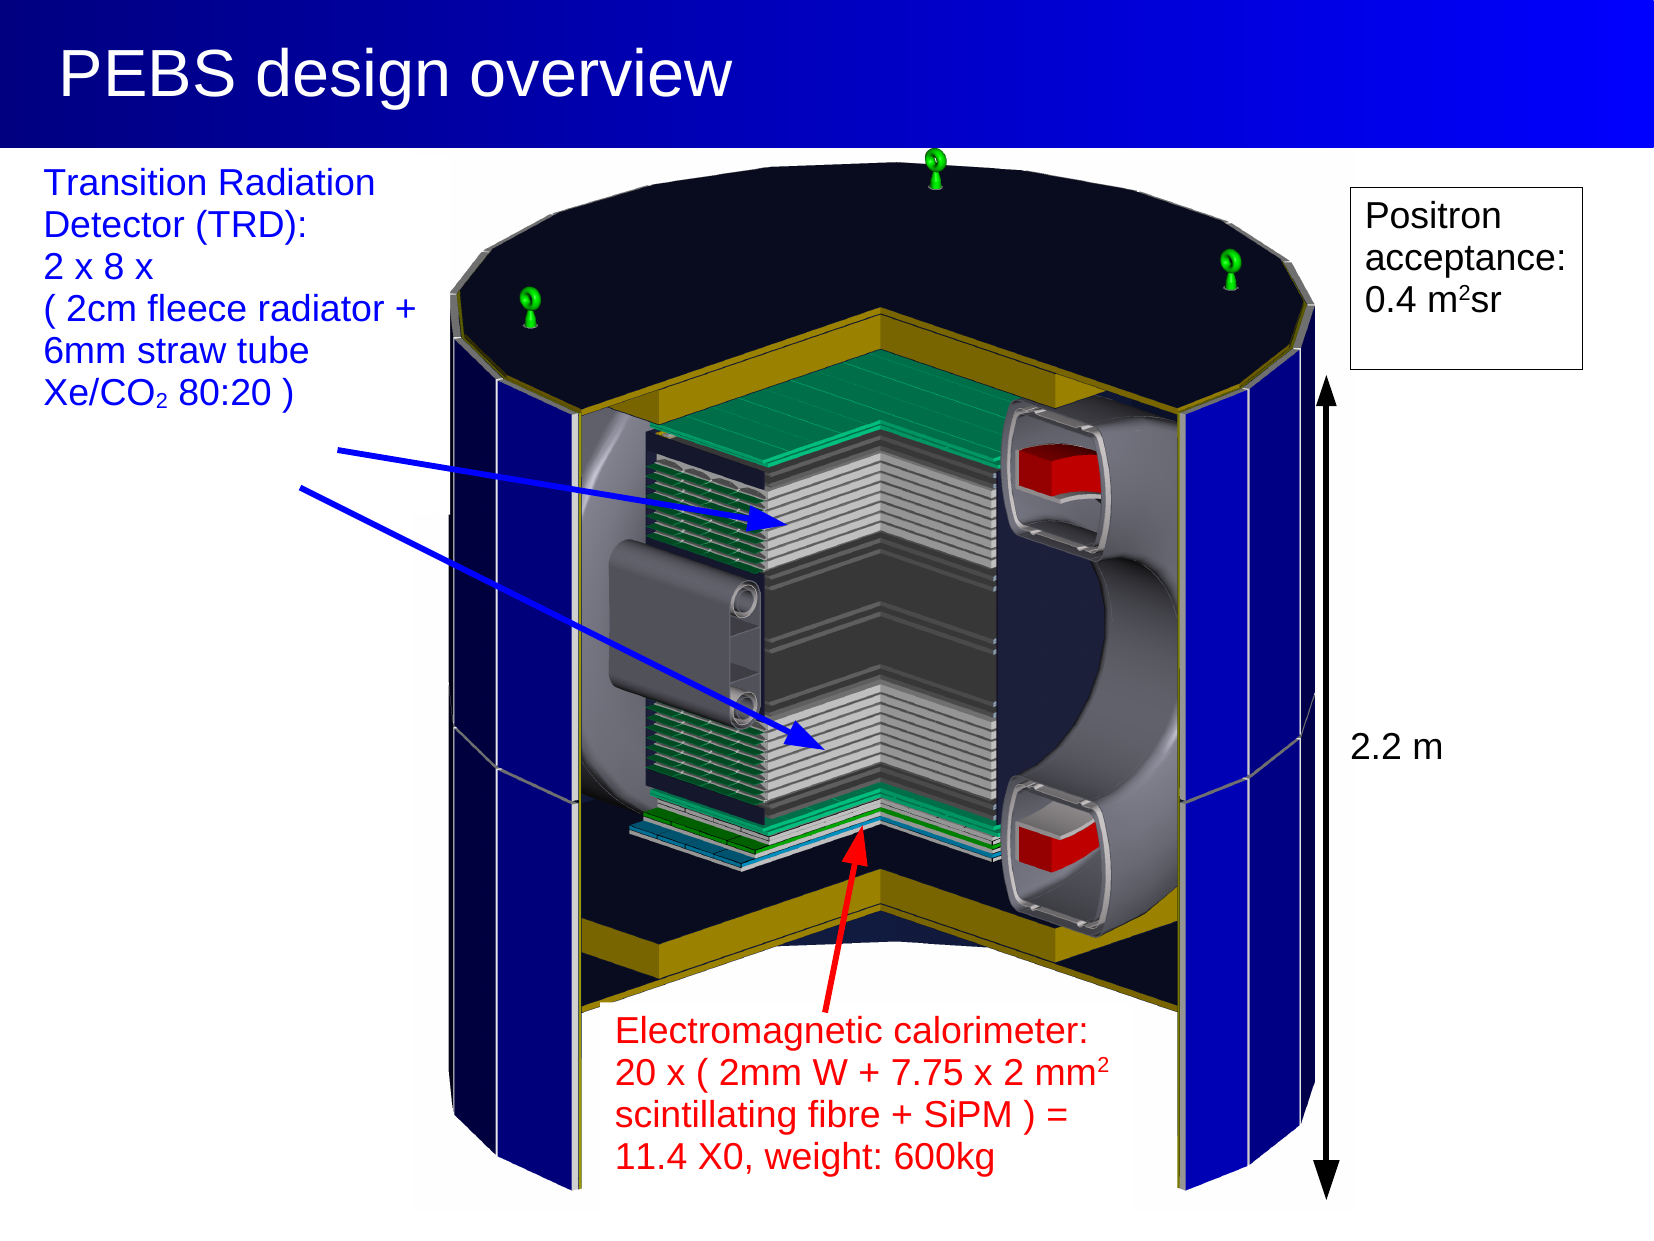

# PEBS design overview
Transition Radiation Detector (TRD):
2 x 8 x
( 2cm fleece radiator + 6mm straw tube Xe/CO2 80:20 )
Positron acceptance:
0.4 m2sr
2.2 m
Electromagnetic calorimeter:
20 x ( 2mm W + 7.75 x 2 mm2 scintillating fibre + SiPM ) = 11.4 X0, weight: 600kg